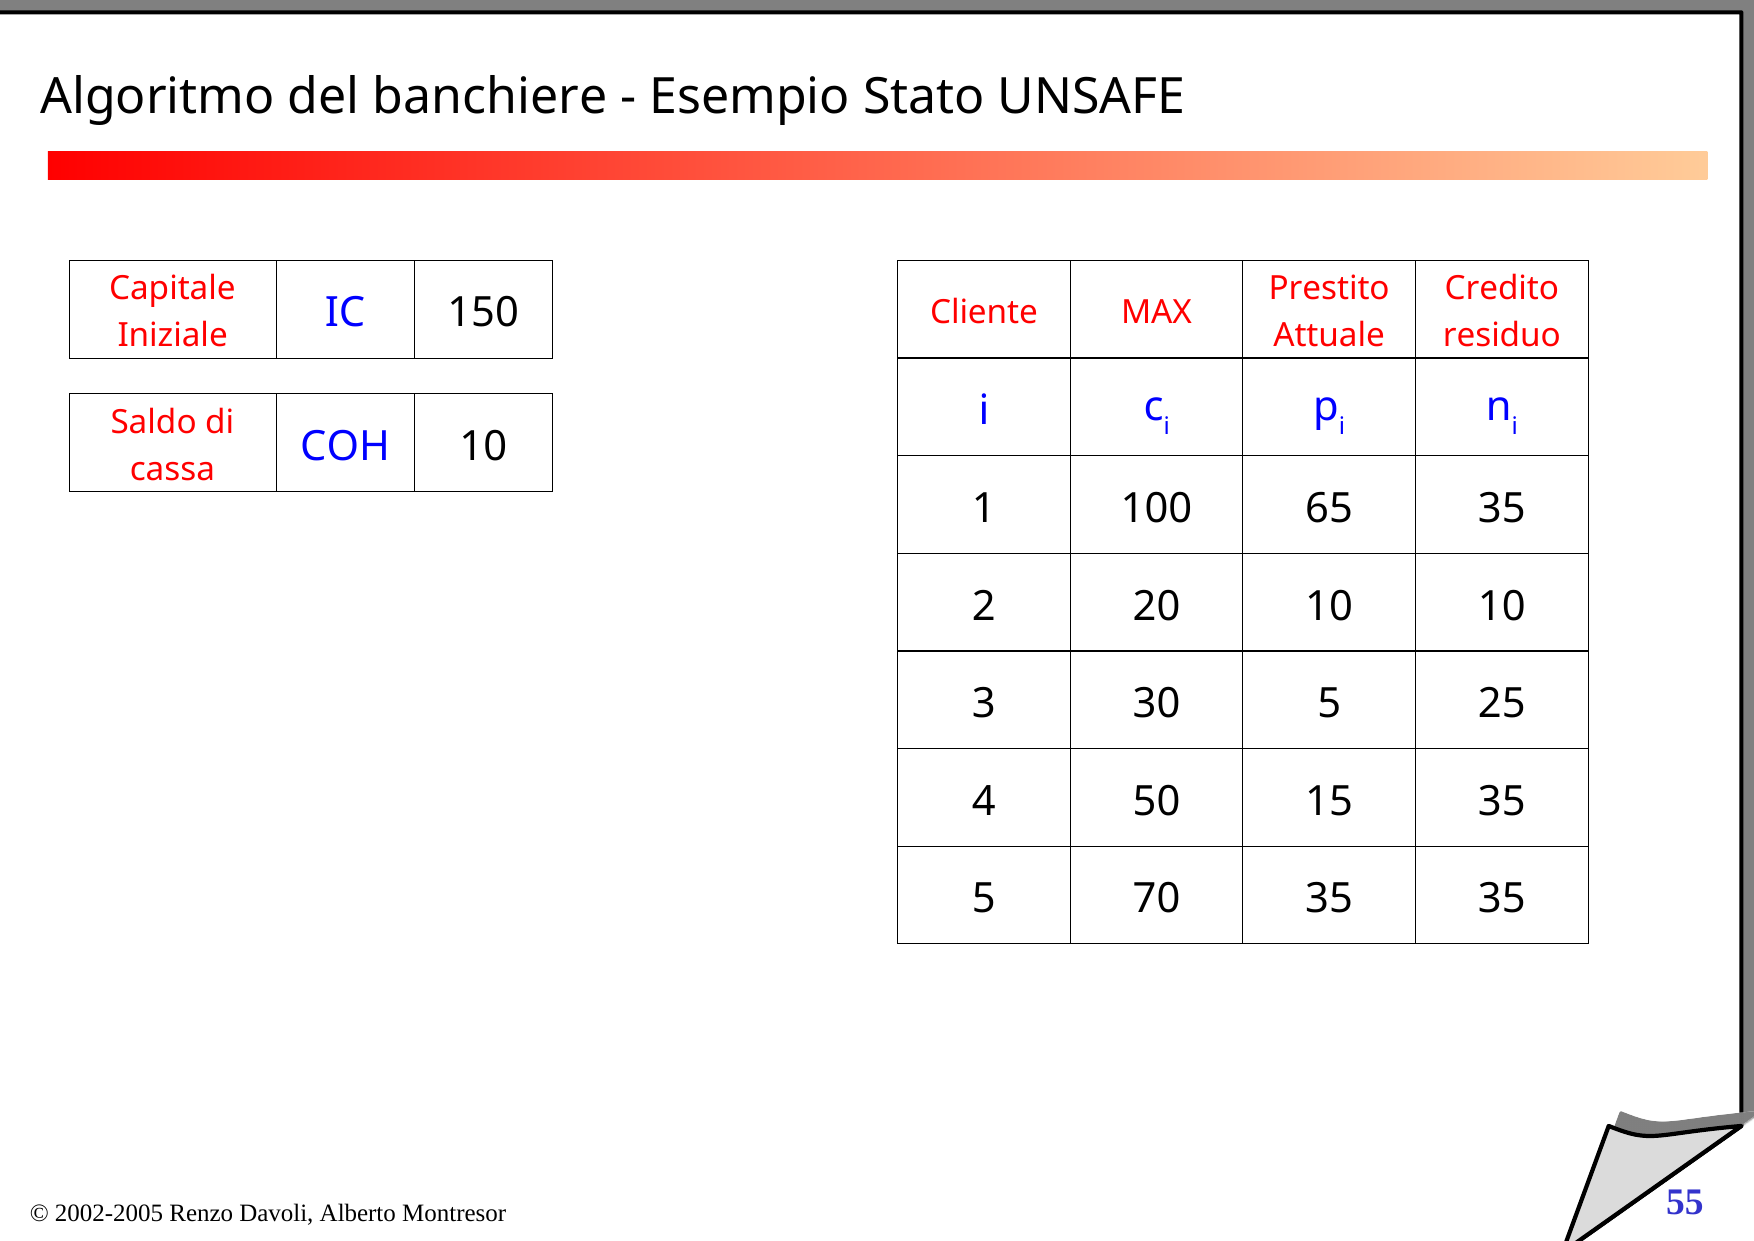

# Algoritmo del banchiere - Esempio Stato UNSAFE
Capitale
Iniziale
IC
150
Cliente
MAX
Prestito
Attuale
Credito
residuo
i
ci
pi
ni
Saldo di
cassa
COH
10
1
100
65
35
2
20
10
10
3
30
5
25
4
50
15
35
5
70
35
35